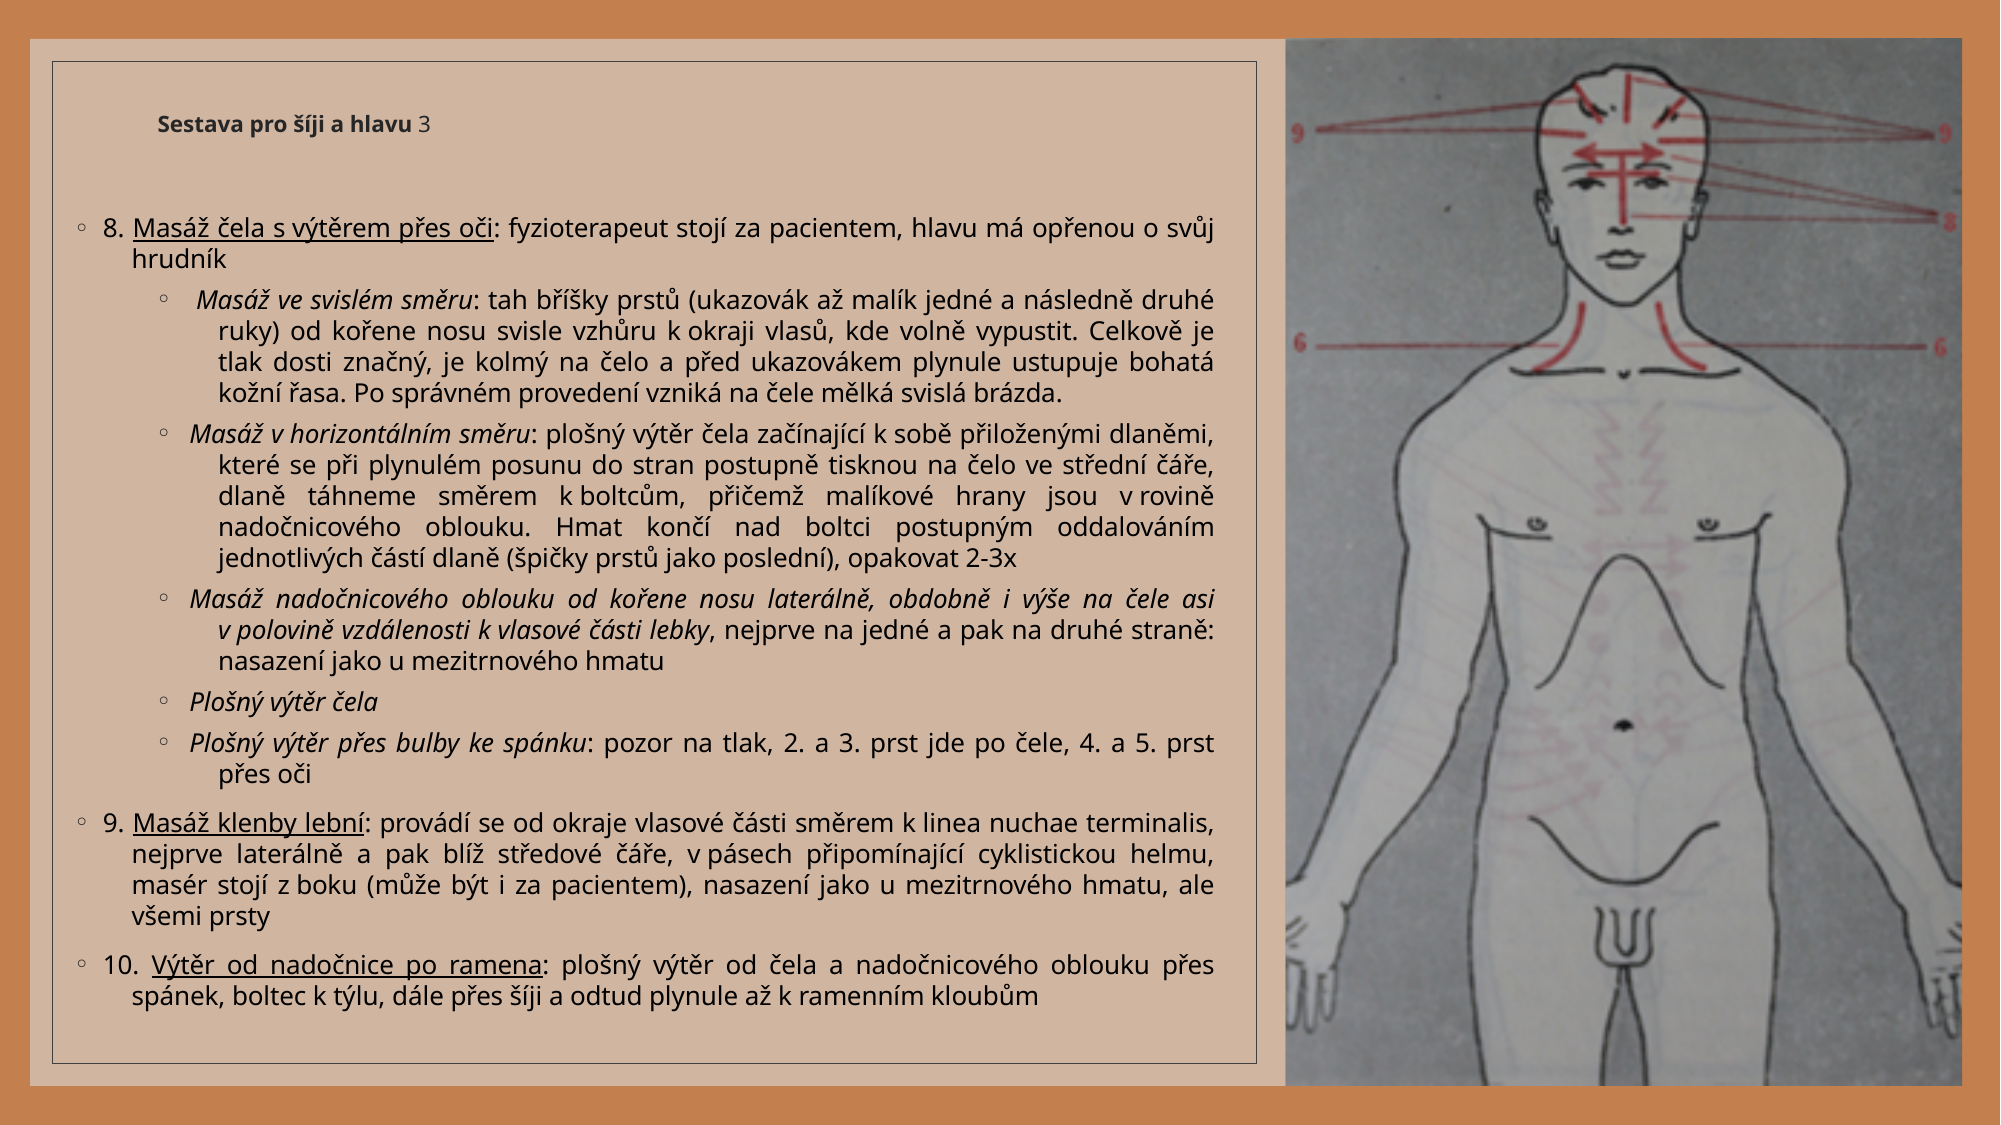

# Sestava pro šíji a hlavu 3
8. Masáž čela s výtěrem přes oči: fyzioterapeut stojí za pacientem, hlavu má opřenou o svůj hrudník
 Masáž ve svislém směru: tah bříšky prstů (ukazovák až malík jedné a následně druhé ruky) od kořene nosu svisle vzhůru k okraji vlasů, kde volně vypustit. Celkově je tlak dosti značný, je kolmý na čelo a před ukazovákem plynule ustupuje bohatá kožní řasa. Po správném provedení vzniká na čele mělká svislá brázda.
Masáž v horizontálním směru: plošný výtěr čela začínající k sobě přiloženými dlaněmi, které se při plynulém posunu do stran postupně tisknou na čelo ve střední čáře, dlaně táhneme směrem k boltcům, přičemž malíkové hrany jsou v rovině nadočnicového oblouku. Hmat končí nad boltci postupným oddalováním jednotlivých částí dlaně (špičky prstů jako poslední), opakovat 2-3x
Masáž nadočnicového oblouku od kořene nosu laterálně, obdobně i výše na čele asi v polovině vzdálenosti k vlasové části lebky, nejprve na jedné a pak na druhé straně: nasazení jako u mezitrnového hmatu
Plošný výtěr čela
Plošný výtěr přes bulby ke spánku: pozor na tlak, 2. a 3. prst jde po čele, 4. a 5. prst přes oči
9. Masáž klenby lební: provádí se od okraje vlasové části směrem k linea nuchae terminalis, nejprve laterálně a pak blíž středové čáře, v pásech připomínající cyklistickou helmu, masér stojí z boku (může být i za pacientem), nasazení jako u mezitrnového hmatu, ale všemi prsty
10. Výtěr od nadočnice po ramena: plošný výtěr od čela a nadočnicového oblouku přes spánek, boltec k týlu, dále přes šíji a odtud plynule až k ramenním kloubům